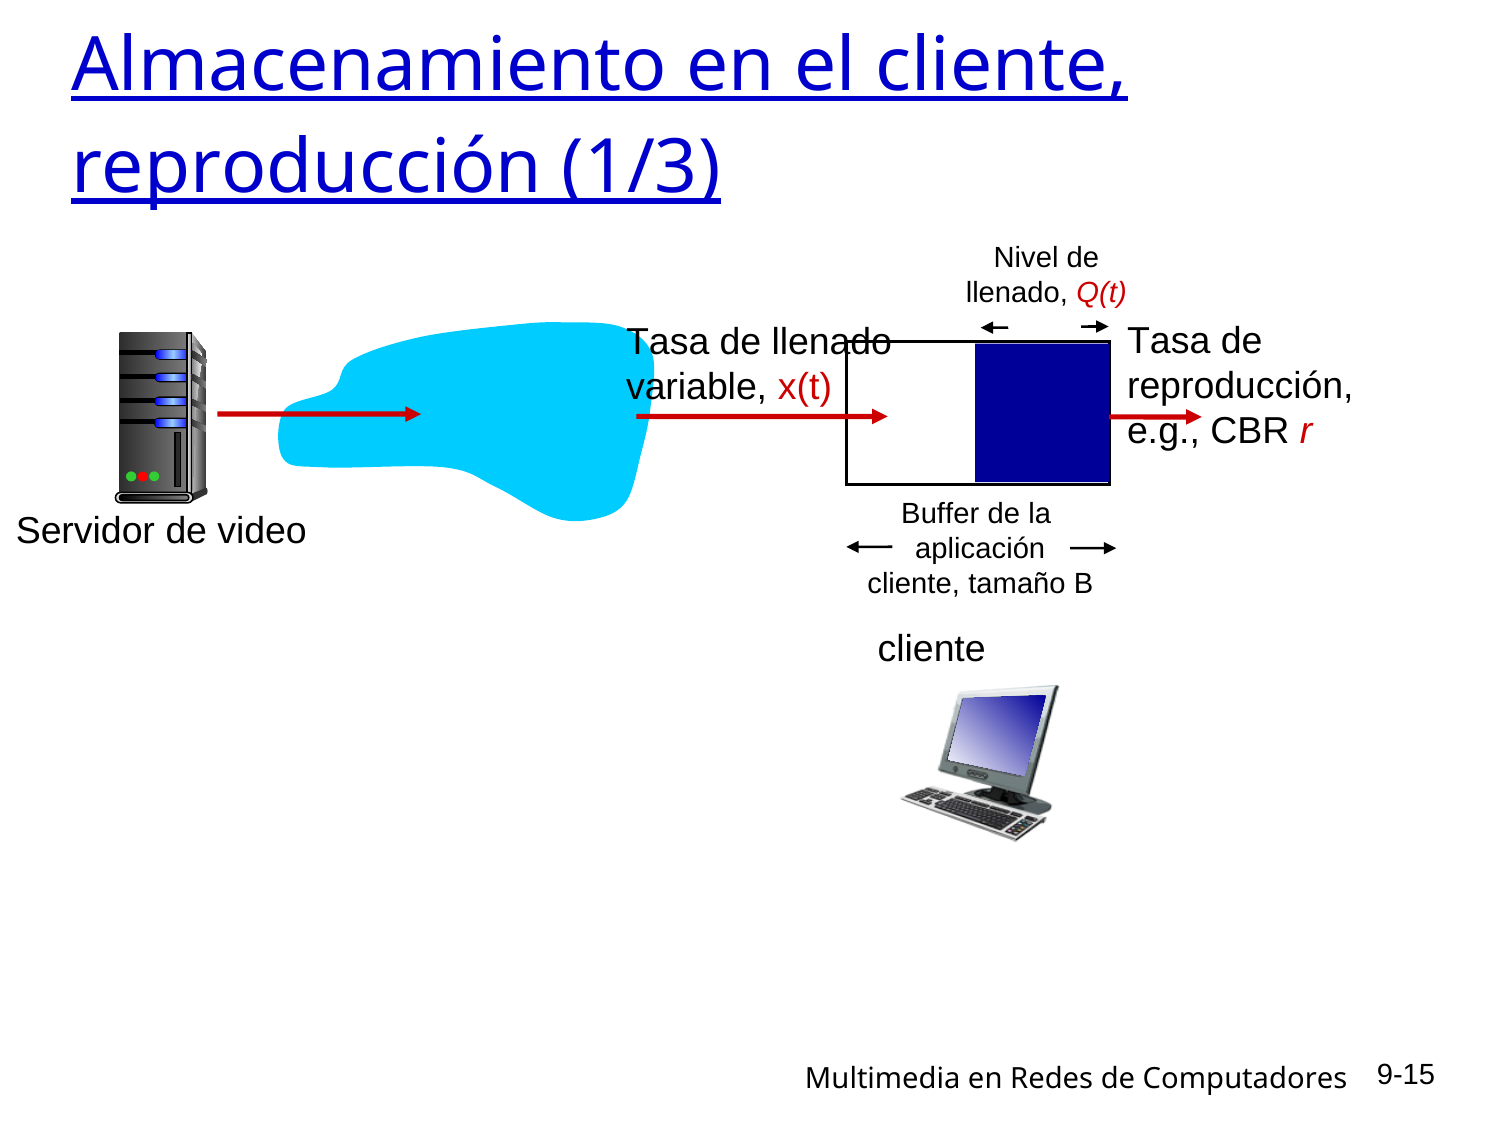

# Almacenamiento en el cliente, reproducción (1/3)
Nivel de llenado, Q(t)
Tasa de
reproducción,
e.g., CBR r
Tasa de llenado
variable, x(t)
Buffer de la aplicación
cliente, tamaño B
Servidor de video
cliente
15